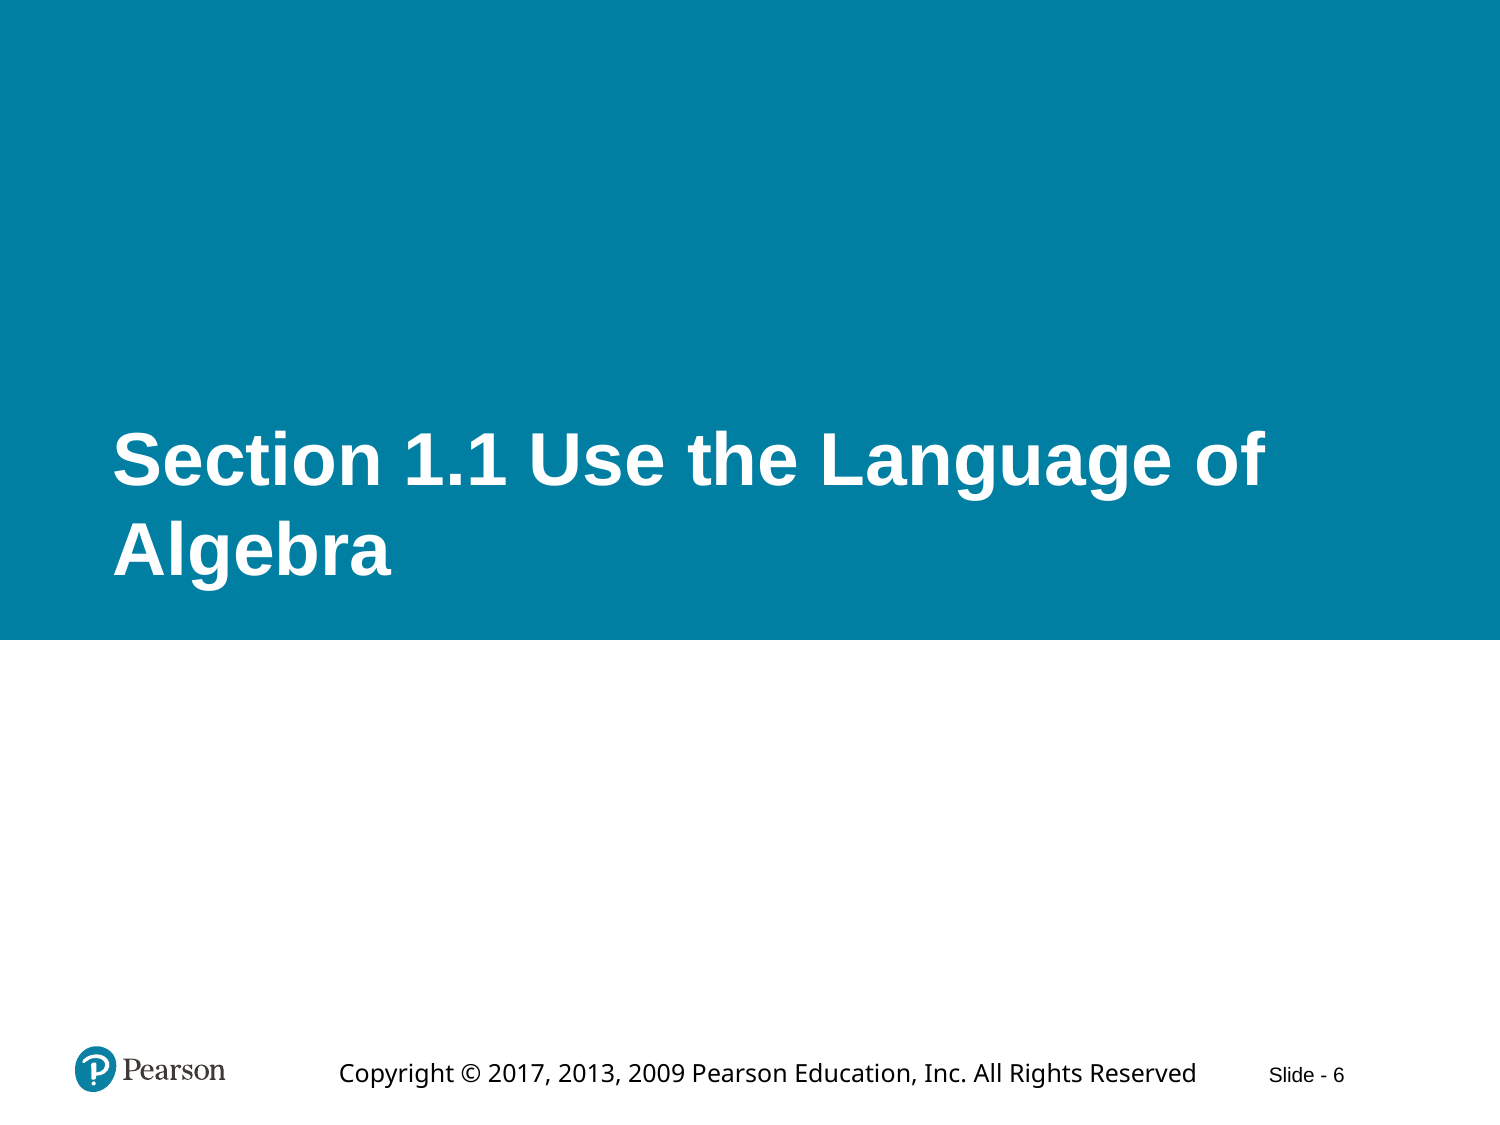

# Section 1.1 Use the Language of Algebra